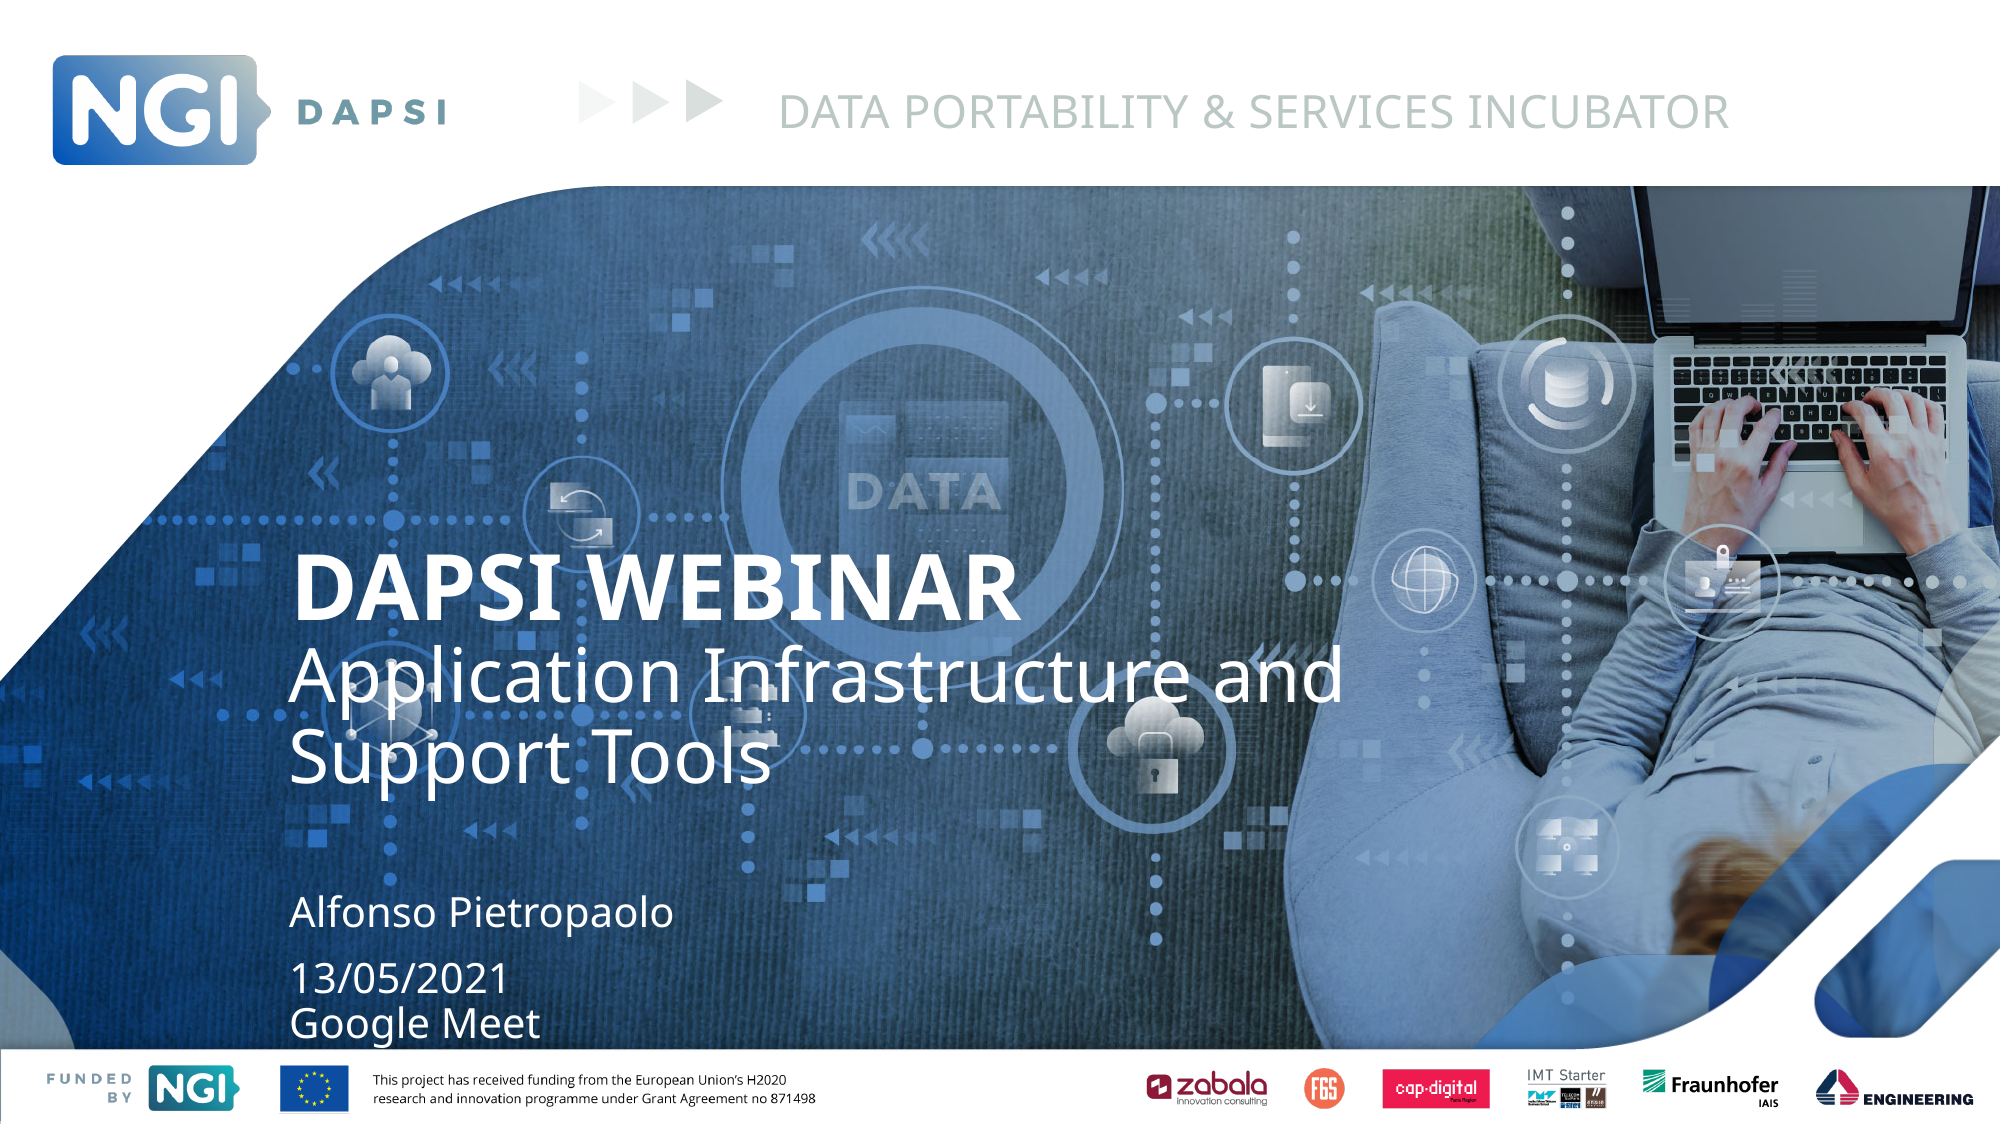

# DAPSI WEBINAR
Application Infrastructure and Support Tools
Alfonso Pietropaolo
13/05/2021
Google Meet